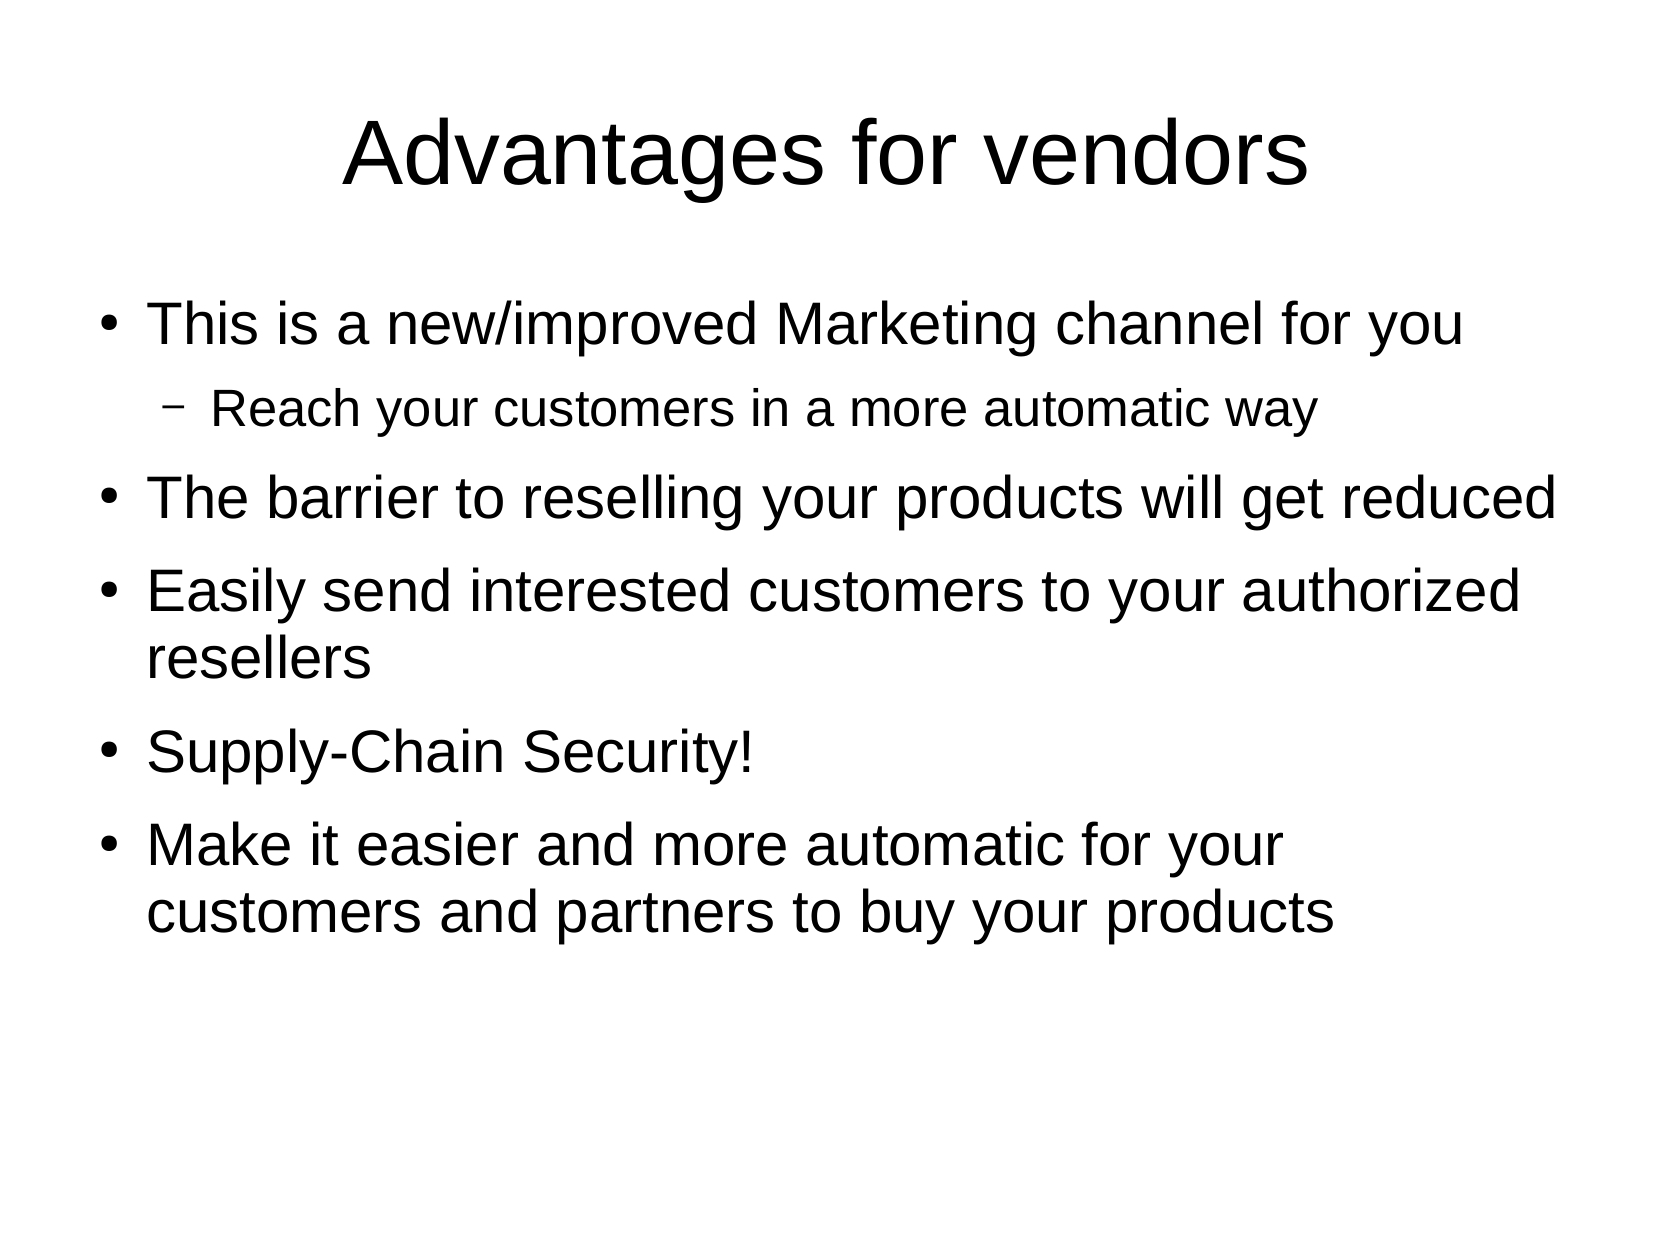

# Advantages for vendors
This is a new/improved Marketing channel for you
Reach your customers in a more automatic way
The barrier to reselling your products will get reduced
Easily send interested customers to your authorized resellers
Supply-Chain Security!
Make it easier and more automatic for your customers and partners to buy your products